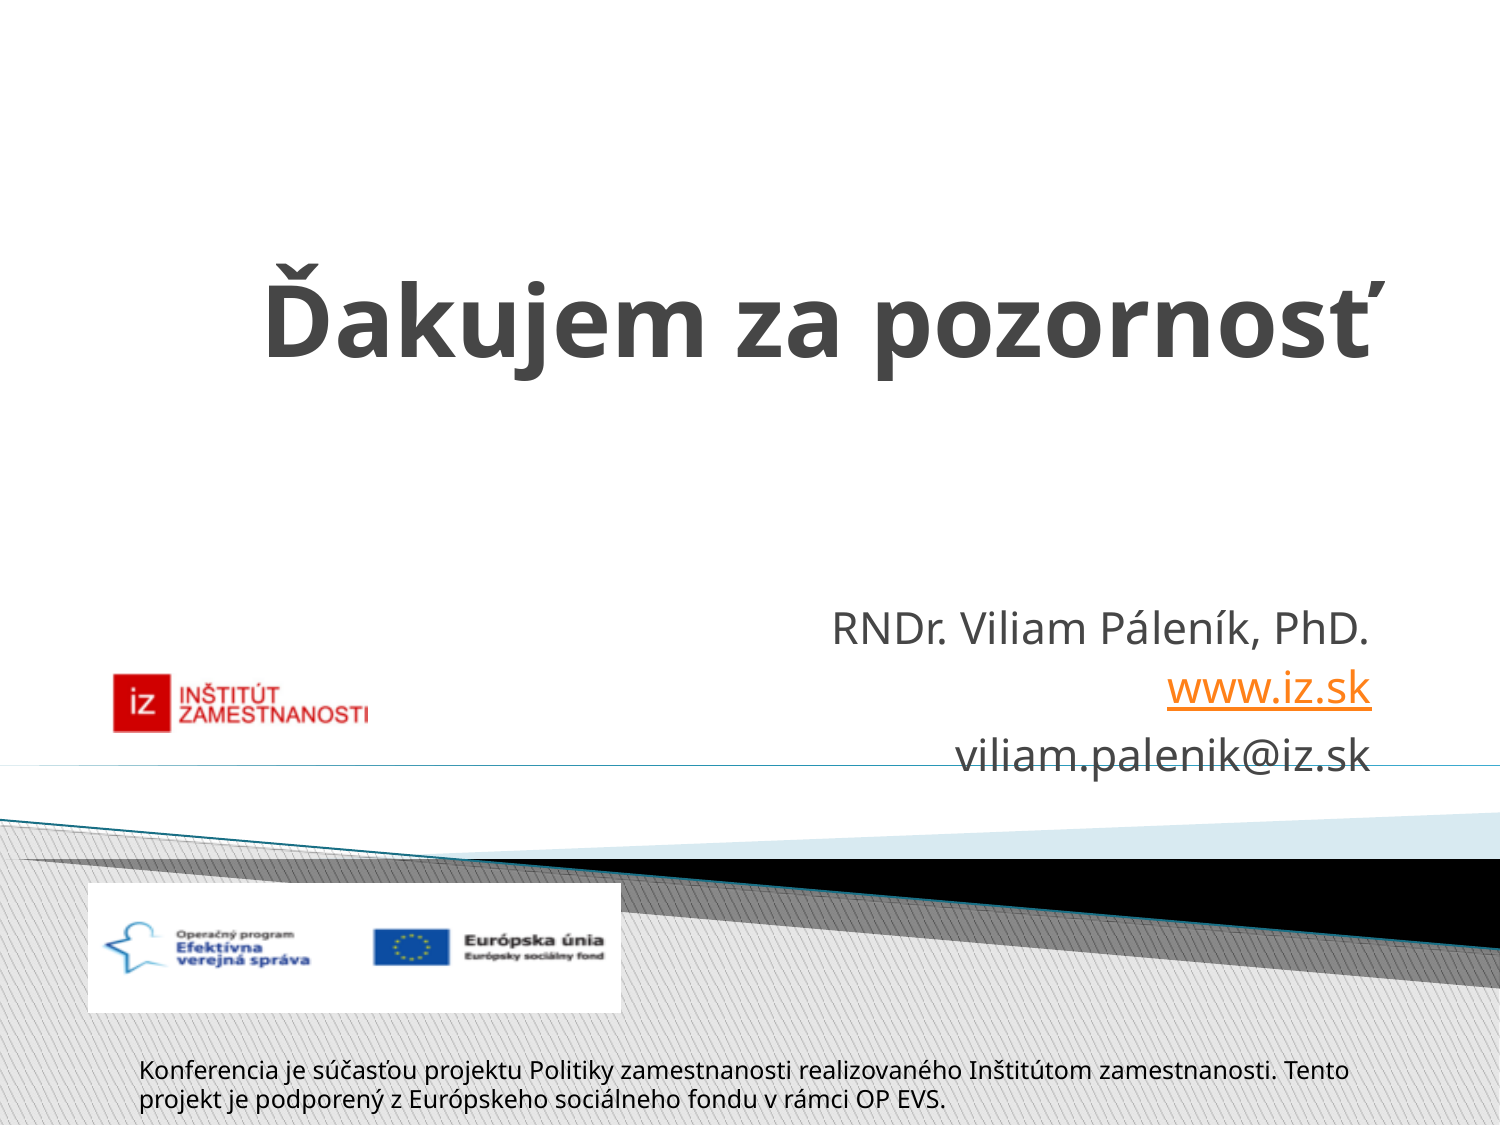

# Ďakujem za pozornosť
RNDr. Viliam Páleník, PhD.
www.iz.sk
viliam.palenik@iz.sk
Konferencia je súčasťou projektu Politiky zamestnanosti realizovaného Inštitútom zamestnanosti. Tento projekt je podporený z Európskeho sociálneho fondu v rámci OP EVS.